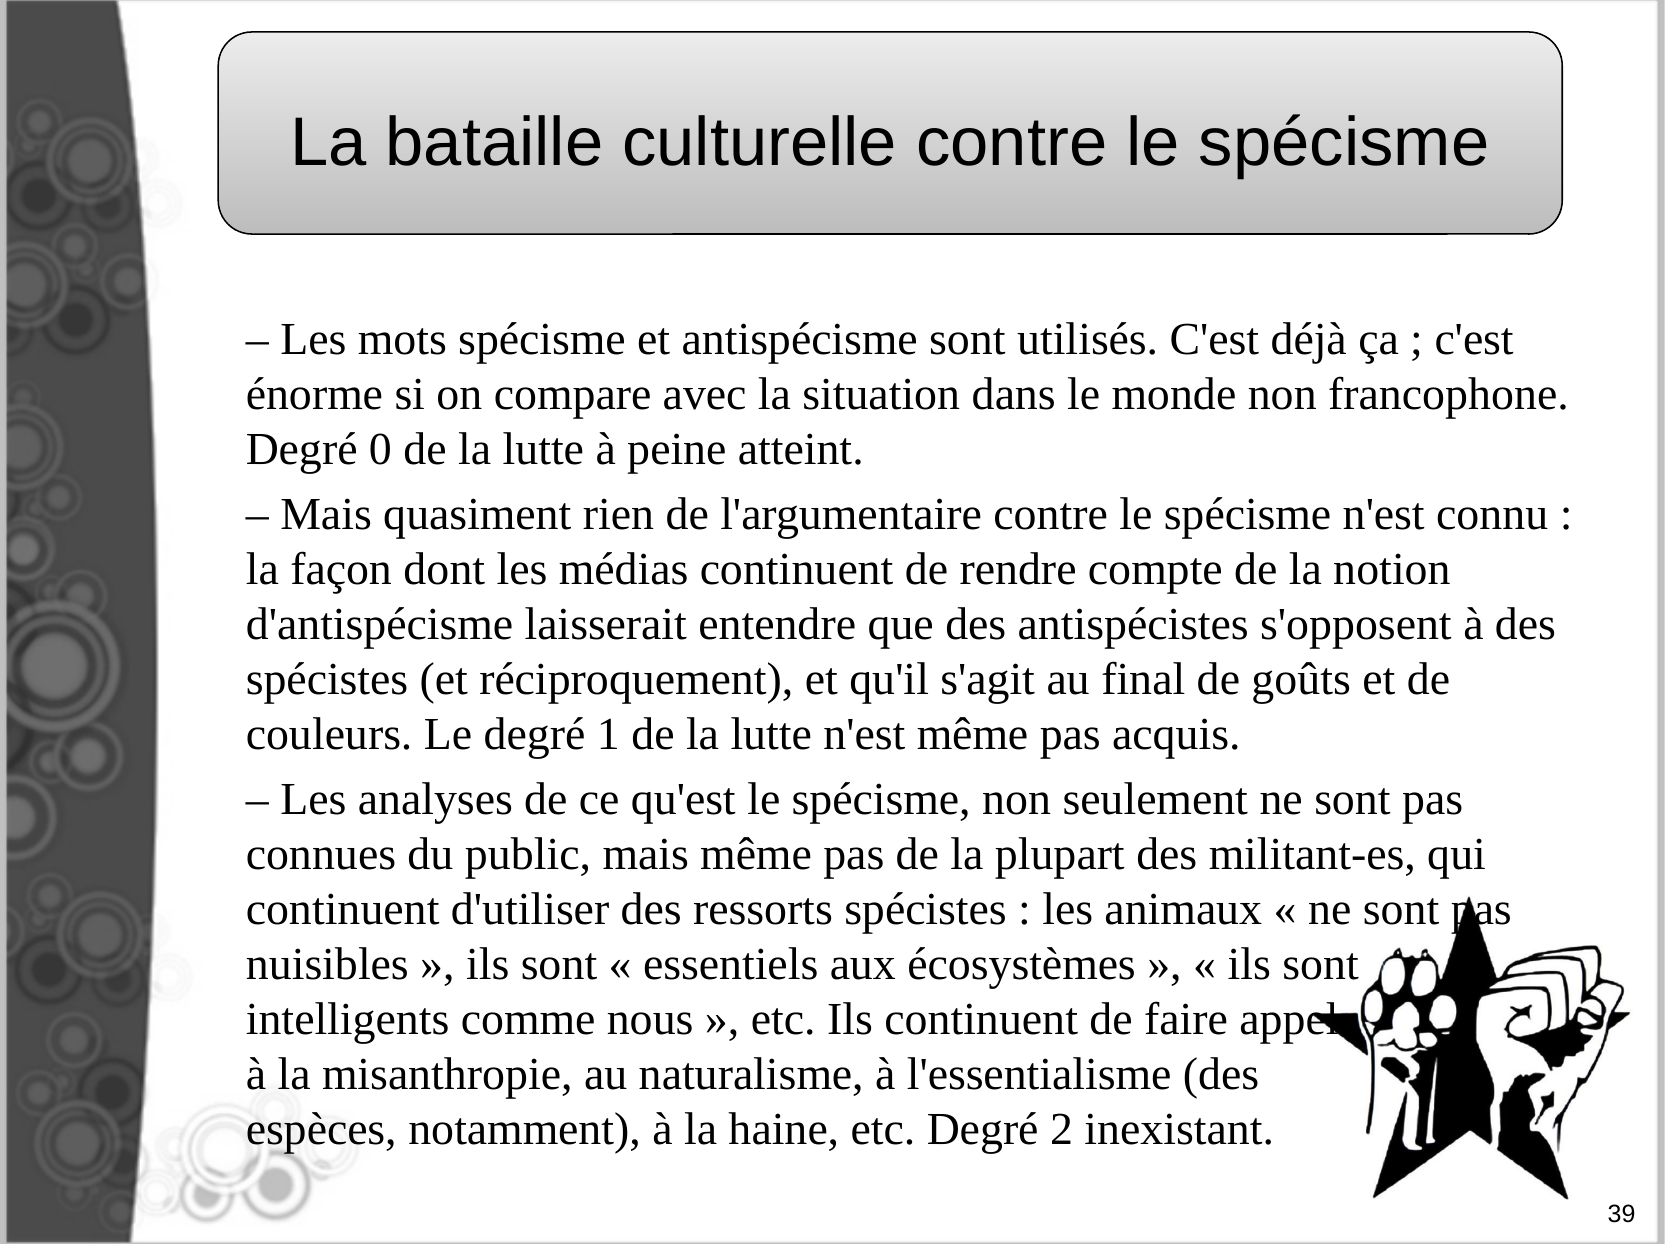

La bataille culturelle contre le spécisme
– Les mots spécisme et antispécisme sont utilisés. C'est déjà ça ; c'est énorme si on compare avec la situation dans le monde non francophone. Degré 0 de la lutte à peine atteint.
– Mais quasiment rien de l'argumentaire contre le spécisme n'est connu : la façon dont les médias continuent de rendre compte de la notion d'antispécisme laisserait entendre que des antispécistes s'opposent à des spécistes (et réciproquement), et qu'il s'agit au final de goûts et de couleurs. Le degré 1 de la lutte n'est même pas acquis.
– Les analyses de ce qu'est le spécisme, non seulement ne sont pas connues du public, mais même pas de la plupart des militant-es, qui continuent d'utiliser des ressorts spécistes : les animaux « ne sont pas nuisibles », ils sont « essentiels aux écosystèmes », « ils sont
intelligents comme nous », etc. Ils continuent de faire appel
à la misanthropie, au naturalisme, à l'essentialisme (des
espèces, notamment), à la haine, etc. Degré 2 inexistant.
39